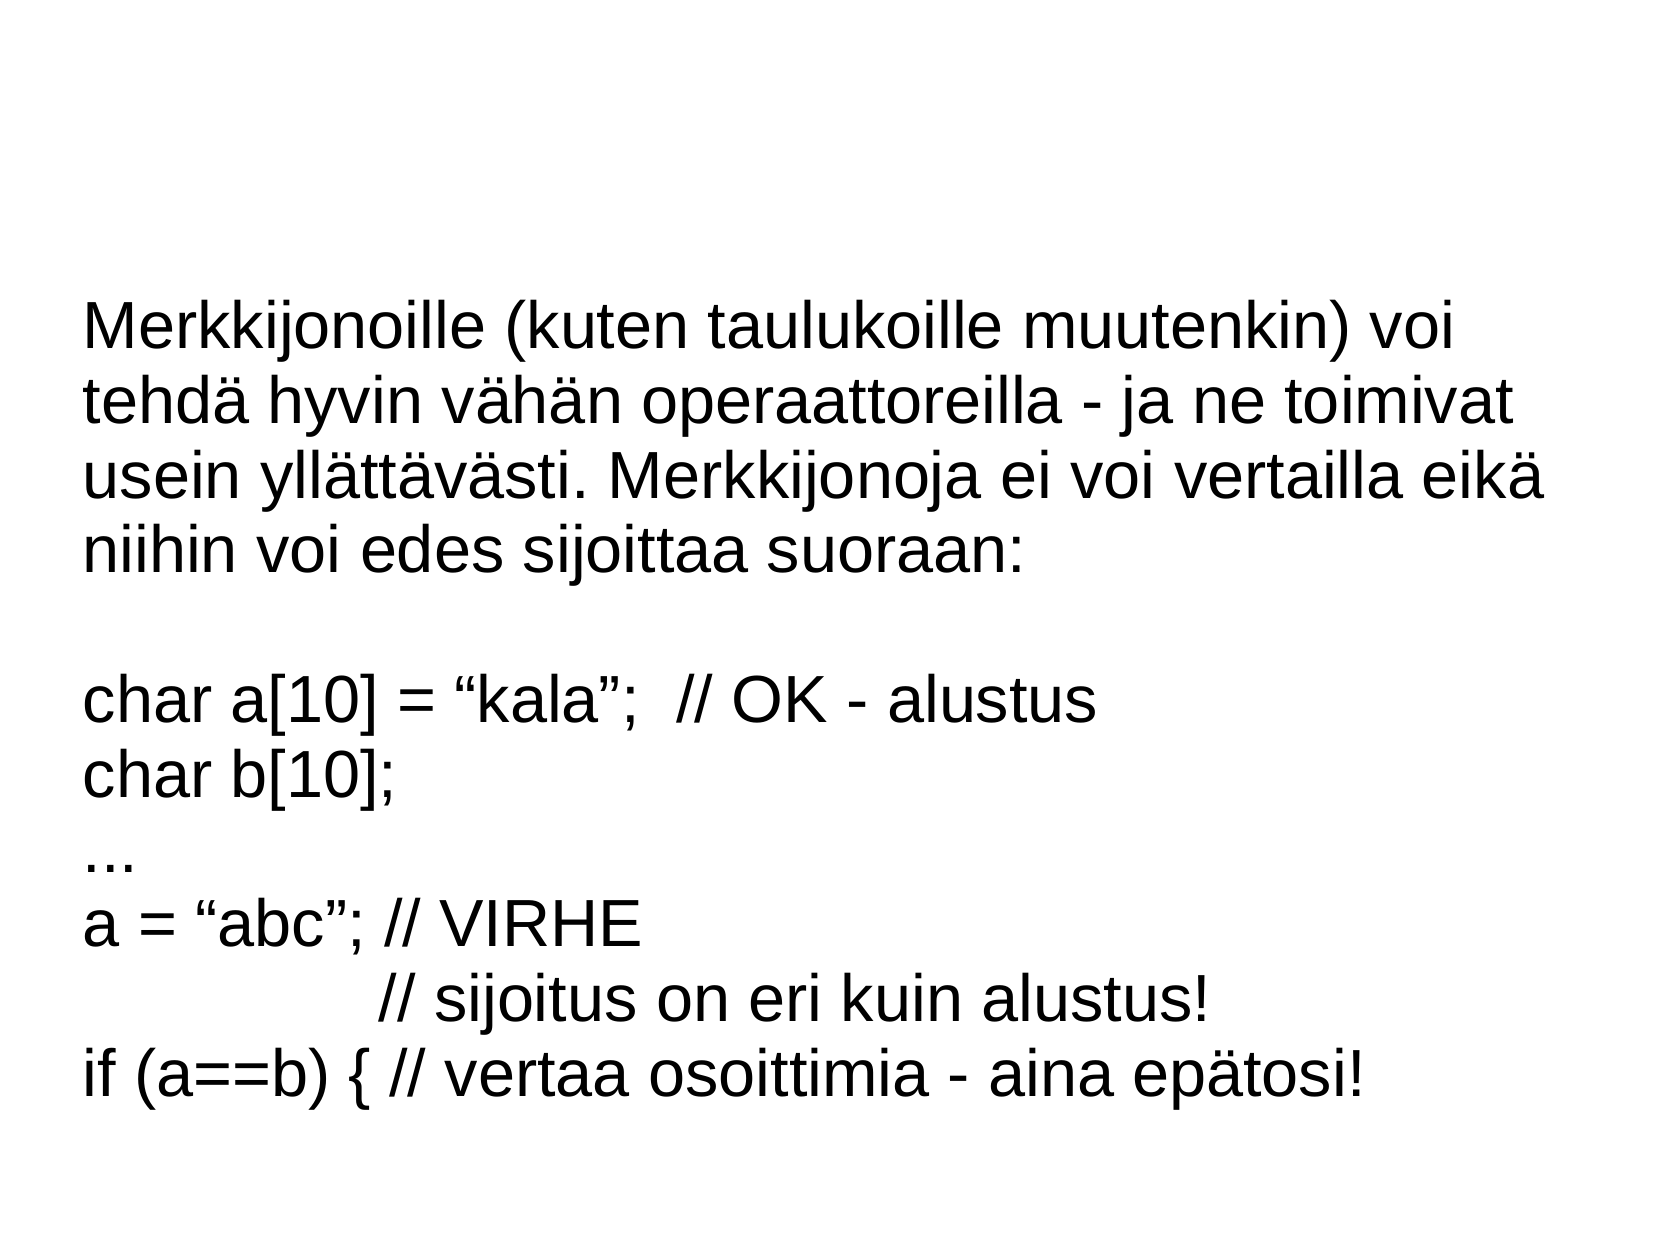

Merkkijonoille (kuten taulukoille muutenkin) voi tehdä hyvin vähän operaattoreilla - ja ne toimivat usein yllättävästi. Merkkijonoja ei voi vertailla eikä niihin voi edes sijoittaa suoraan:
char a[10] = “kala”; // OK - alustus
char b[10];
...
a = “abc”; // VIRHE
 // sijoitus on eri kuin alustus!
if (a==b) { // vertaa osoittimia - aina epätosi!